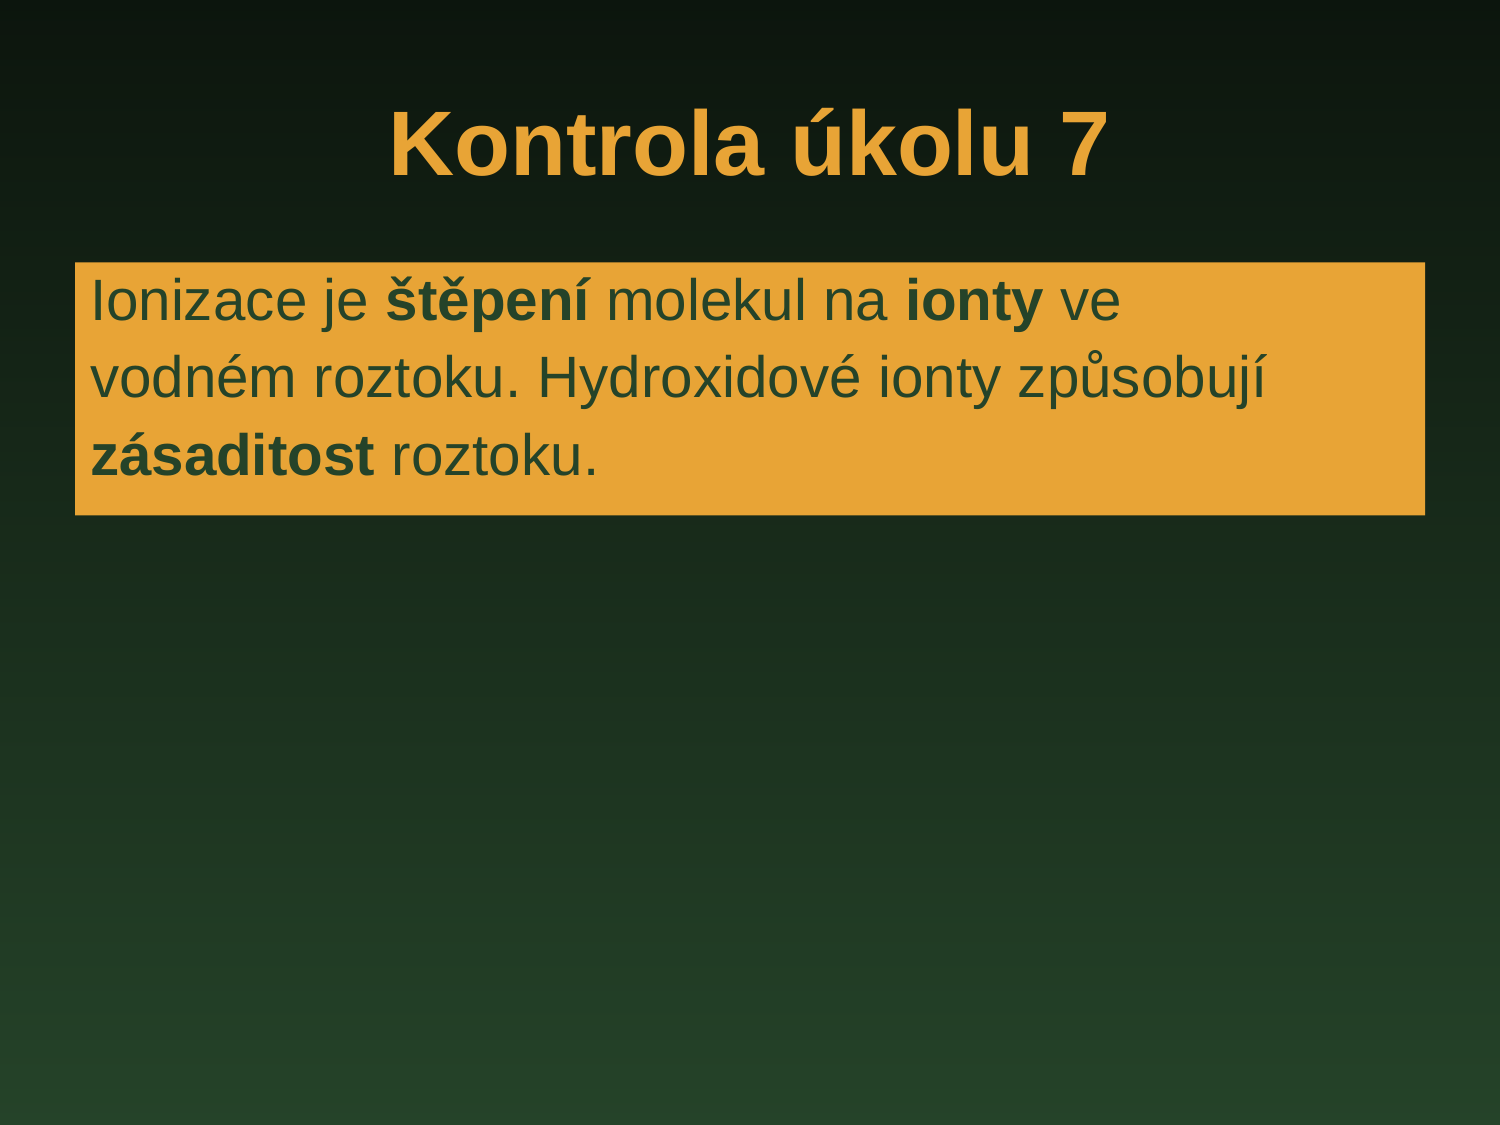

# Kontrola úkolu 7
Ionizace je štěpení molekul na ionty ve
vodném roztoku. Hydroxidové ionty způsobují
zásaditost roztoku.